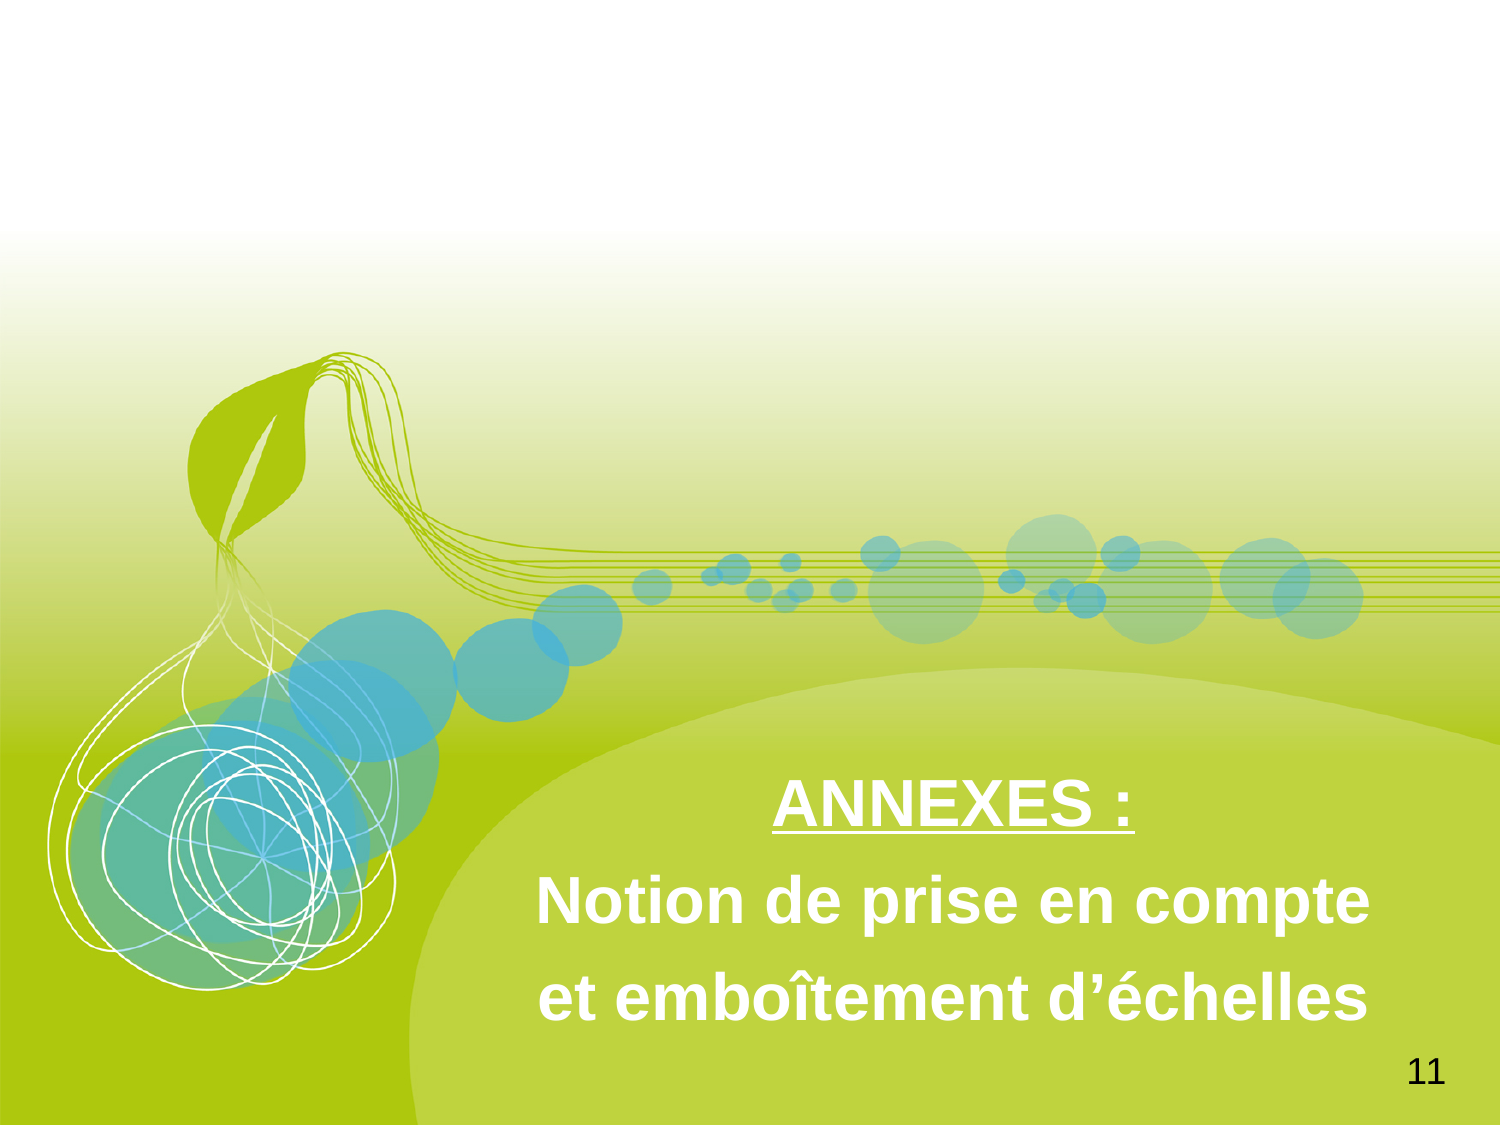

ANNEXES :
Notion de prise en compte
et emboîtement d’échelles